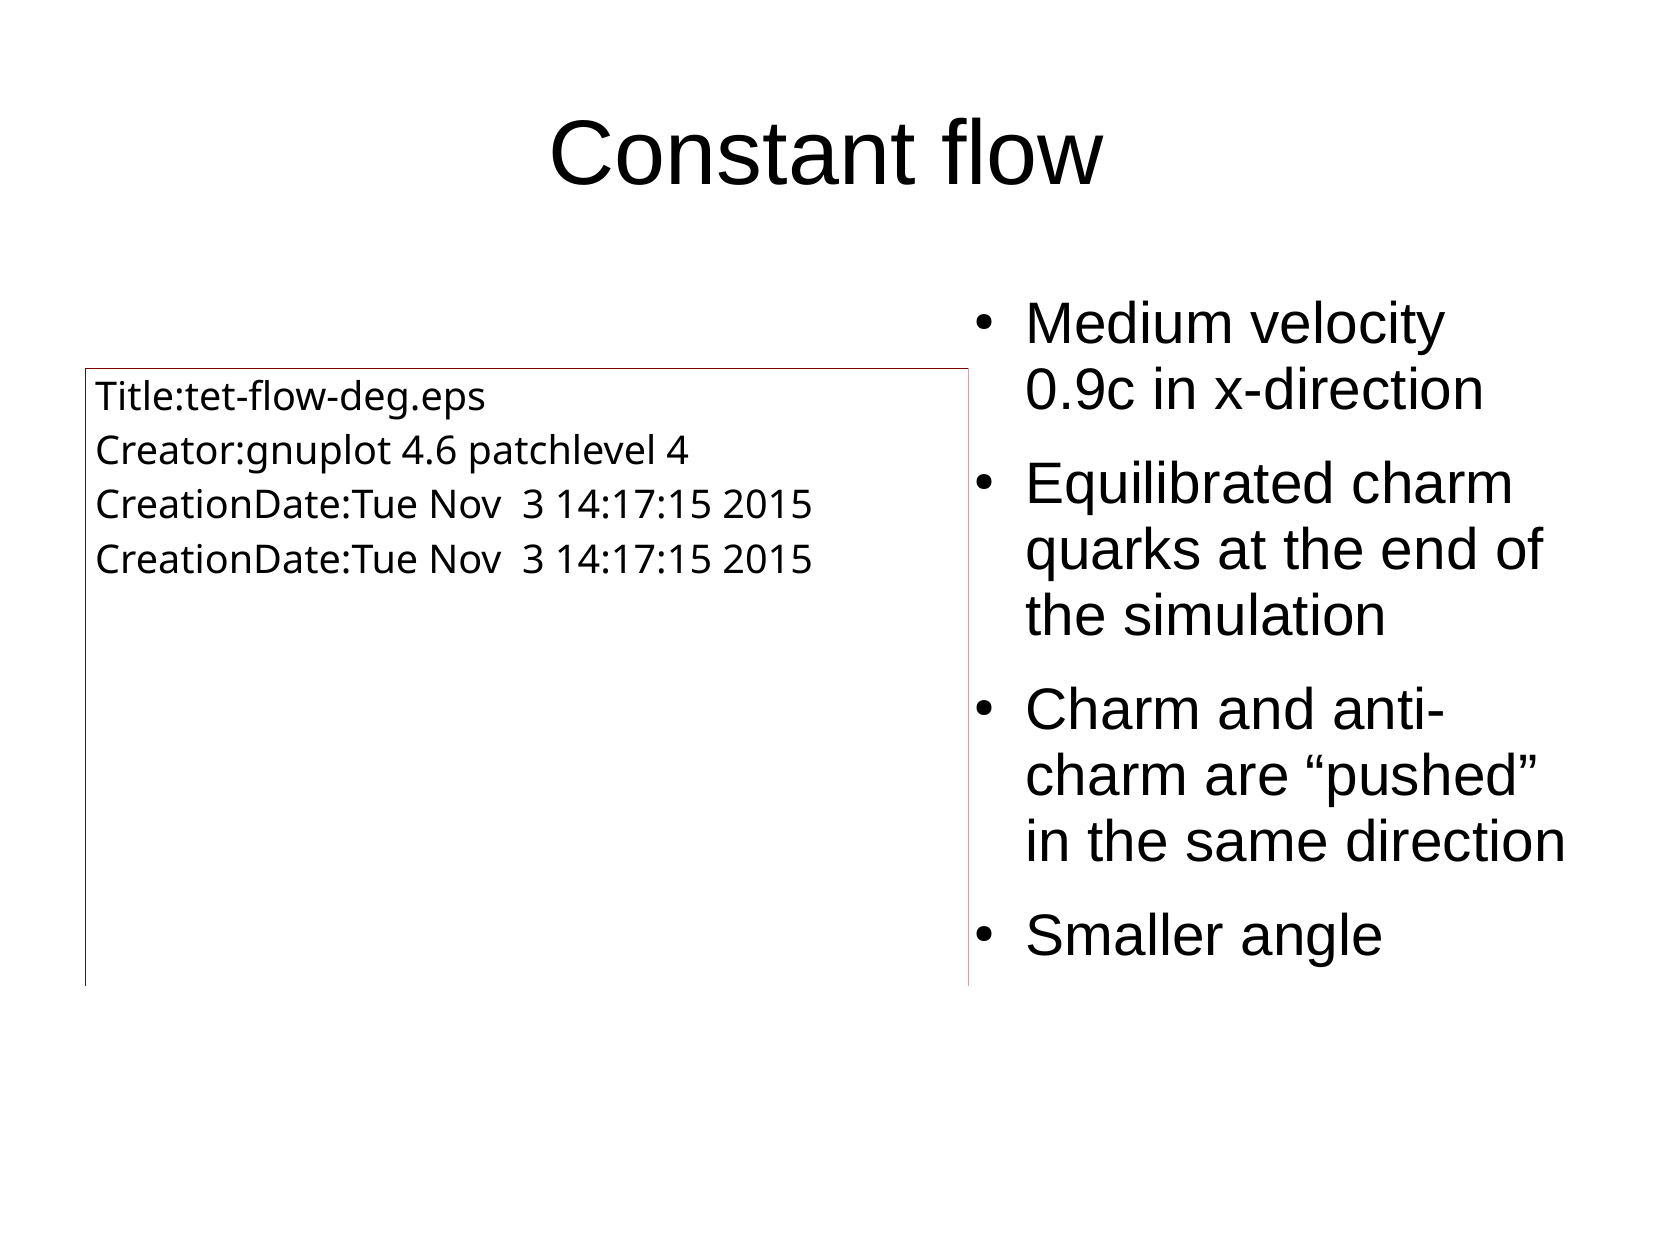

# Constant flow
Medium velocity 0.9c in x-direction
Equilibrated charm quarks at the end of the simulation
Charm and anti-charm are “pushed” in the same direction
Smaller angle